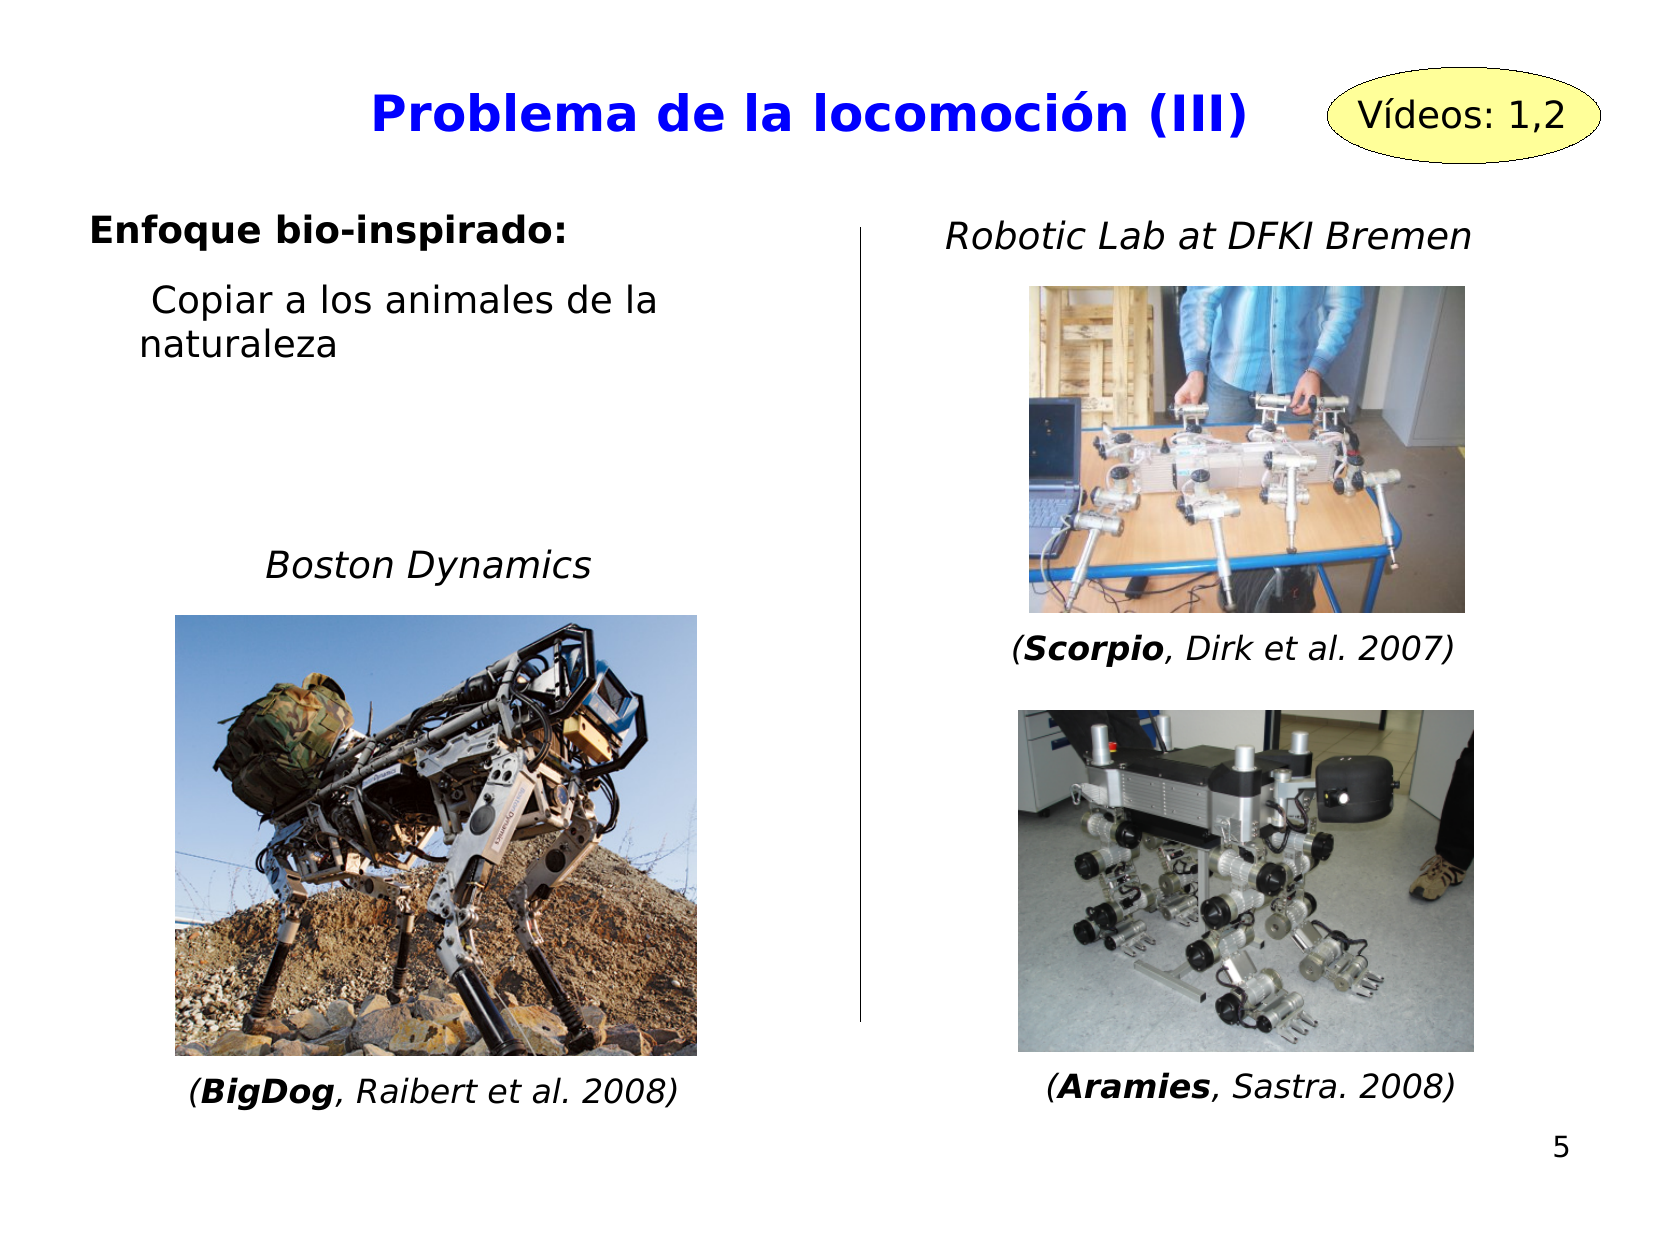

Vídeos: 1,2
Problema de la locomoción (III)
Enfoque bio-inspirado:
Robotic Lab at DFKI Bremen
 Copiar a los animales de la naturaleza
Boston Dynamics
(Scorpio, Dirk et al. 2007)
(Aramies, Sastra. 2008)
(BigDog, Raibert et al. 2008)
5